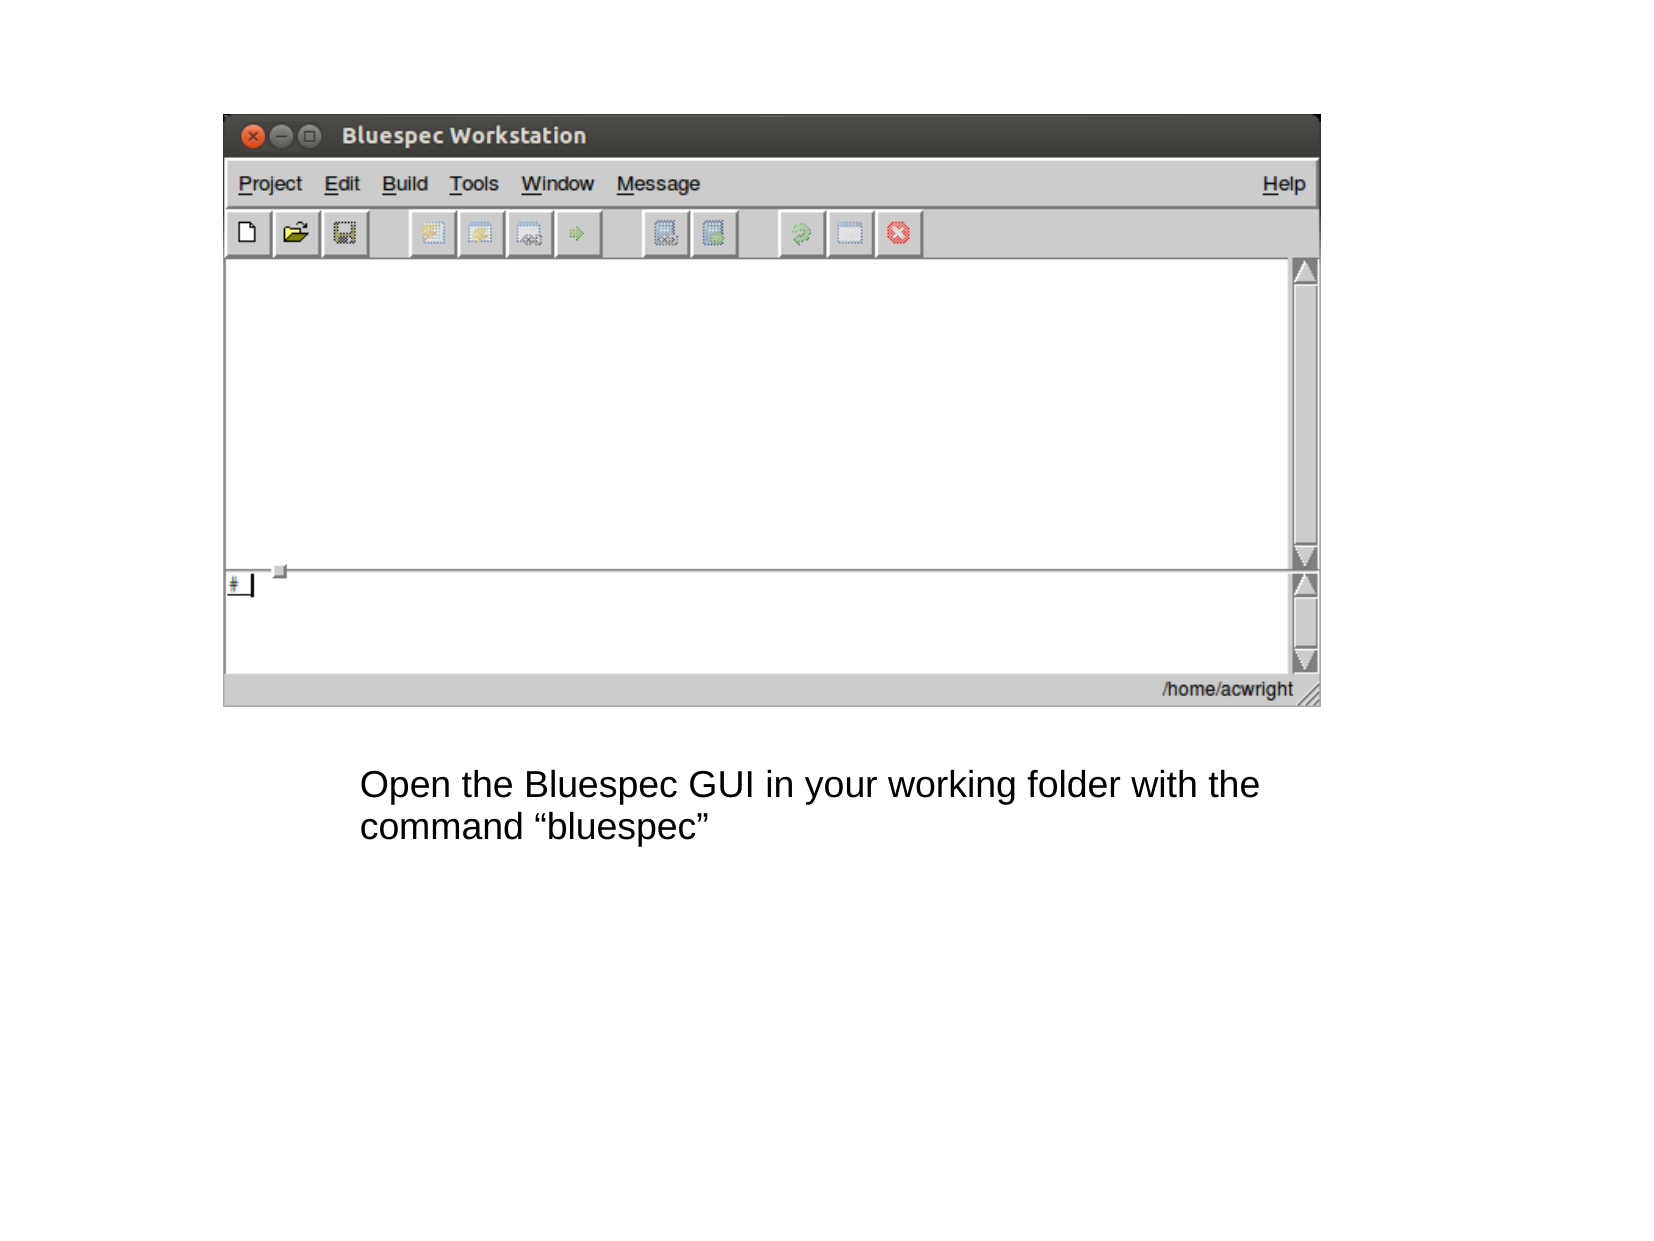

Open the Bluespec GUI in your working folder with the command “bluespec”